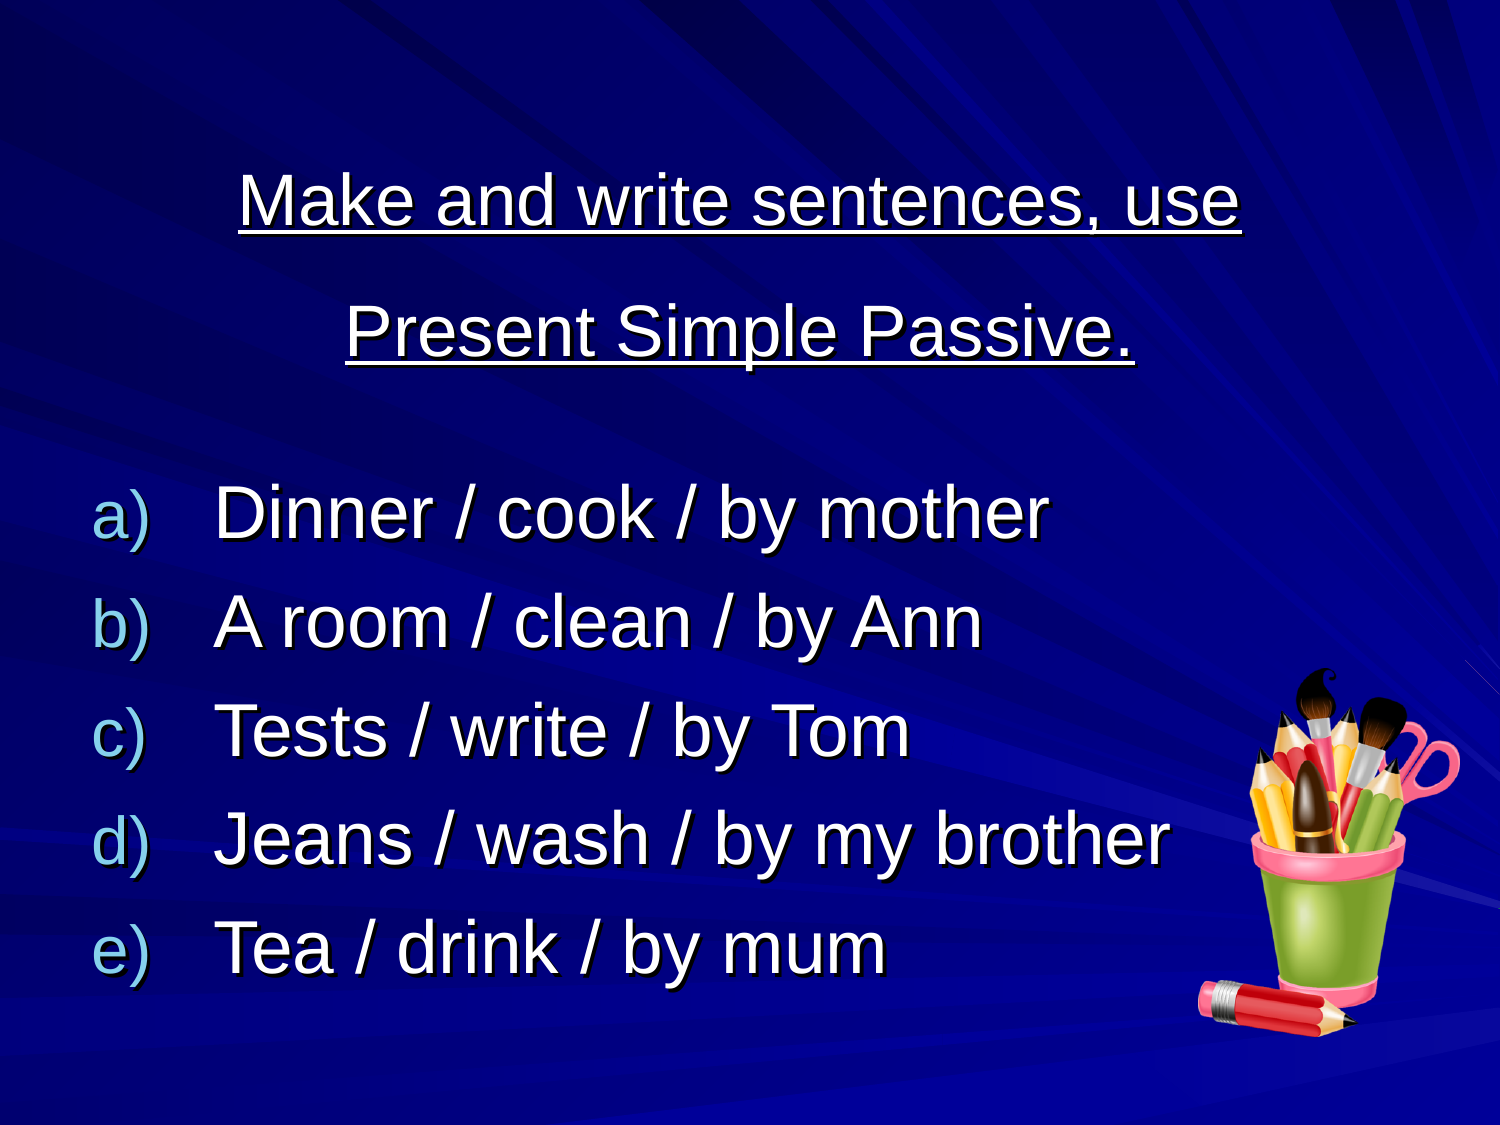

# Make and write sentences, use Present Simple Passive.
Dinner / cook / by mother
A room / clean / by Ann
Tests / write / by Tom
Jeans / wash / by my brother
Tea / drink / by mum